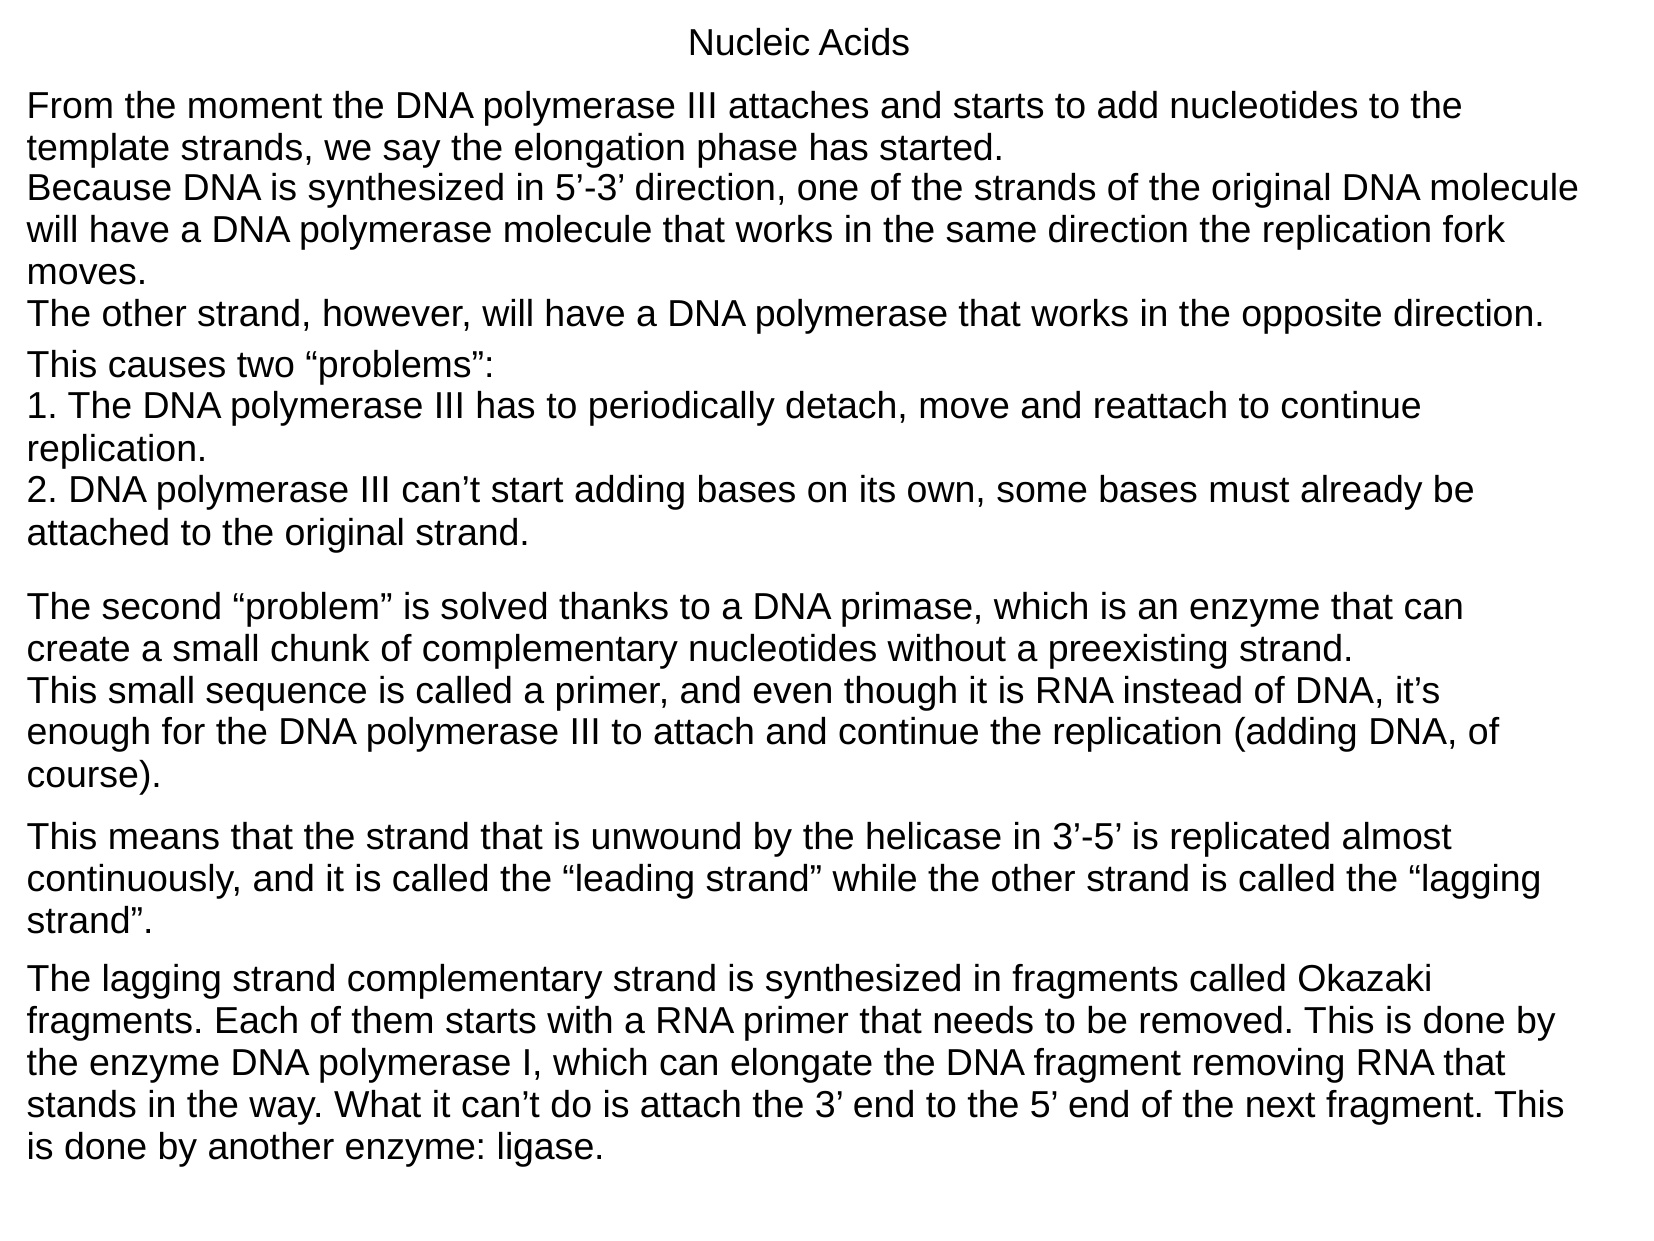

Nucleic Acids
From the moment the DNA polymerase III attaches and starts to add nucleotides to the template strands, we say the elongation phase has started.
Because DNA is synthesized in 5’-3’ direction, one of the strands of the original DNA molecule will have a DNA polymerase molecule that works in the same direction the replication fork moves.
The other strand, however, will have a DNA polymerase that works in the opposite direction.
This causes two “problems”:
1. The DNA polymerase III has to periodically detach, move and reattach to continue replication.
2. DNA polymerase III can’t start adding bases on its own, some bases must already be attached to the original strand.
The second “problem” is solved thanks to a DNA primase, which is an enzyme that can create a small chunk of complementary nucleotides without a preexisting strand.
This small sequence is called a primer, and even though it is RNA instead of DNA, it’s enough for the DNA polymerase III to attach and continue the replication (adding DNA, of course).
This means that the strand that is unwound by the helicase in 3’-5’ is replicated almost continuously, and it is called the “leading strand” while the other strand is called the “lagging strand”.
The lagging strand complementary strand is synthesized in fragments called Okazaki fragments. Each of them starts with a RNA primer that needs to be removed. This is done by the enzyme DNA polymerase I, which can elongate the DNA fragment removing RNA that stands in the way. What it can’t do is attach the 3’ end to the 5’ end of the next fragment. This is done by another enzyme: ligase.